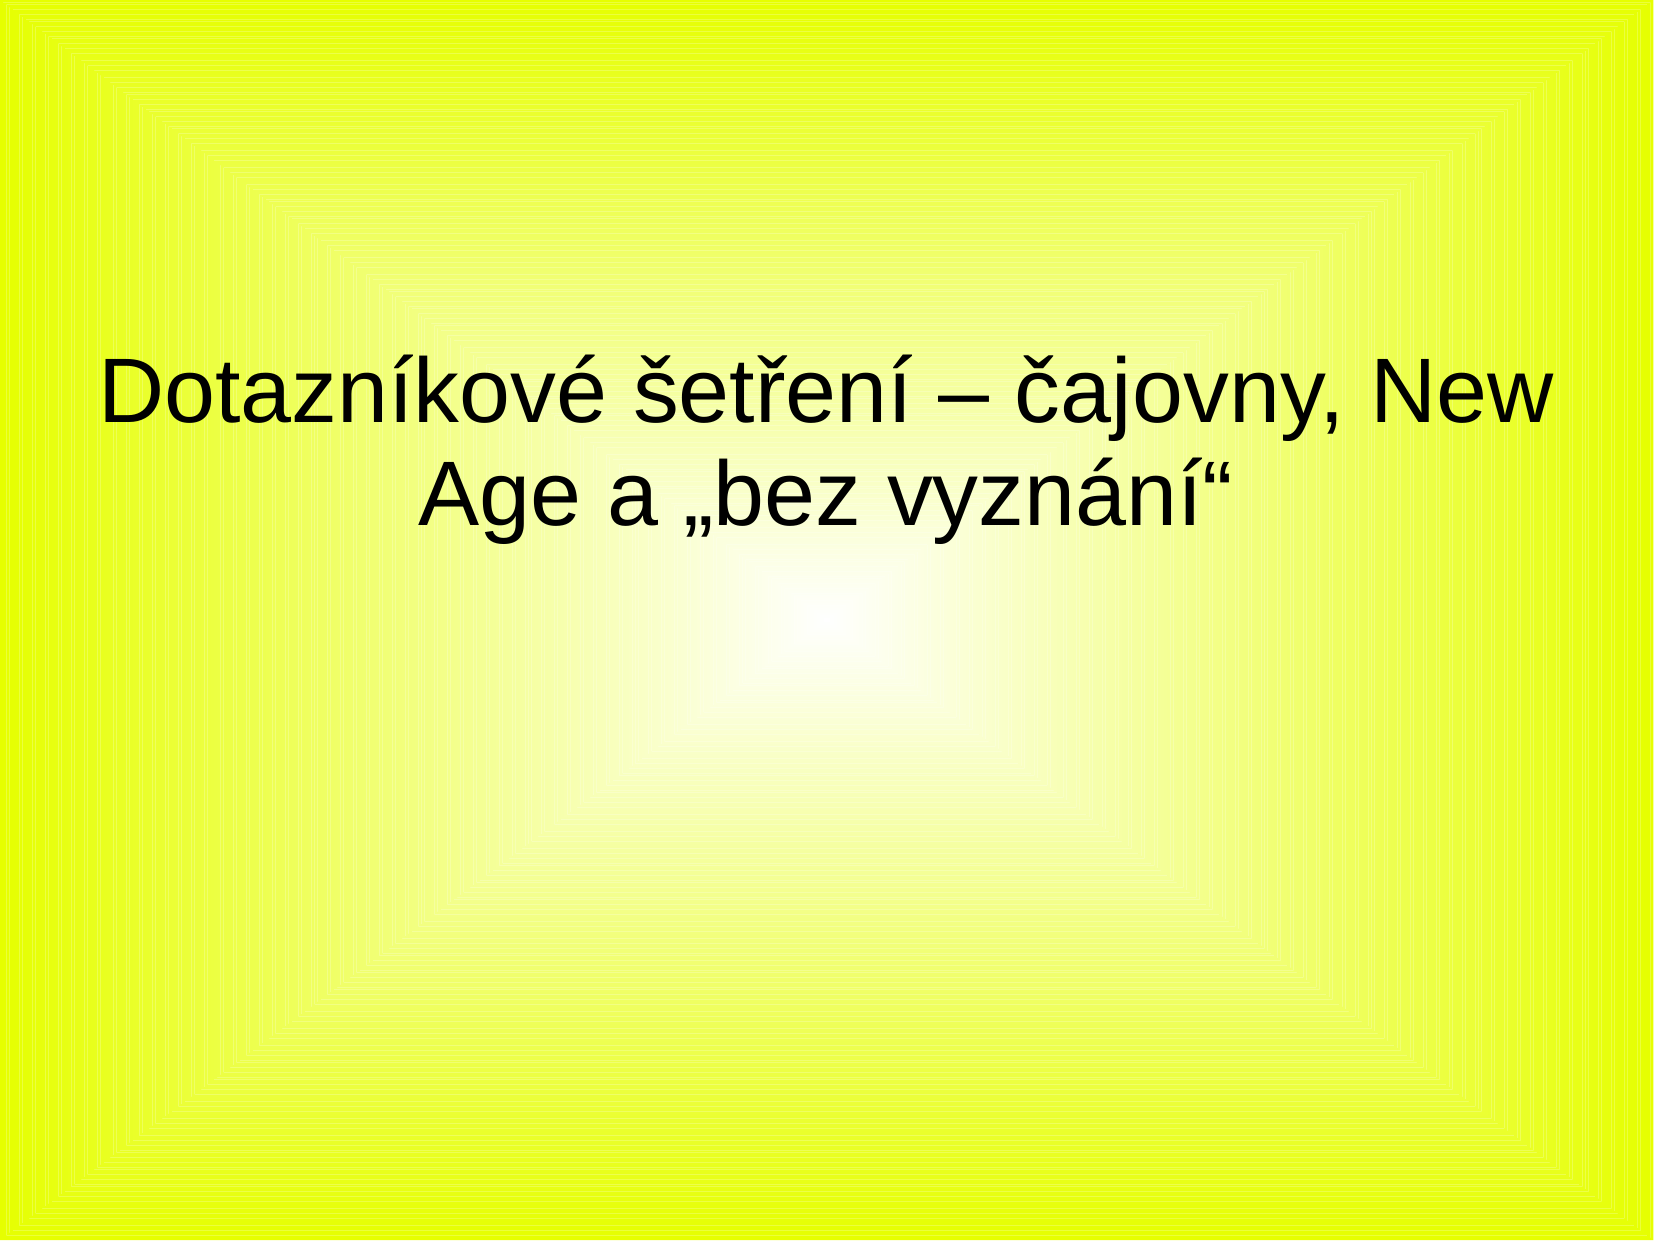

# Dotazníkové šetření – čajovny, New Age a „bez vyznání“